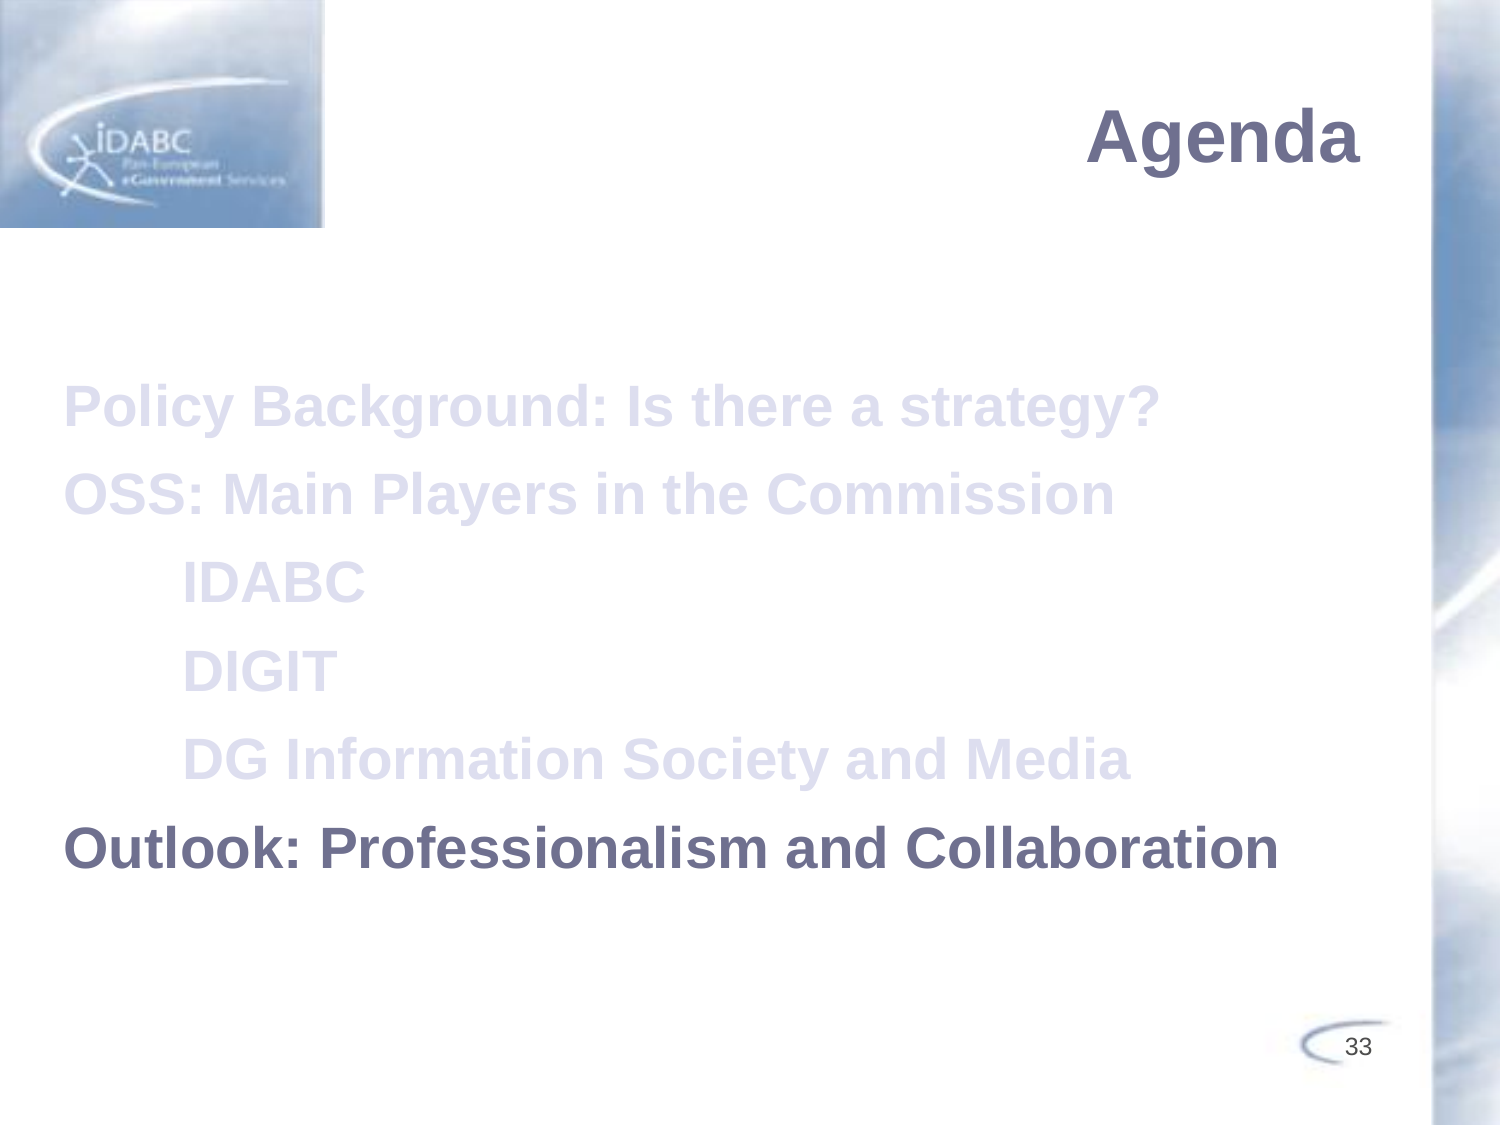

# Agenda
Policy Background: Is there a strategy?
OSS: Main Players in the Commission
IDABC
DIGIT
DG Information Society and Media
Outlook: Professionalism and Collaboration
33